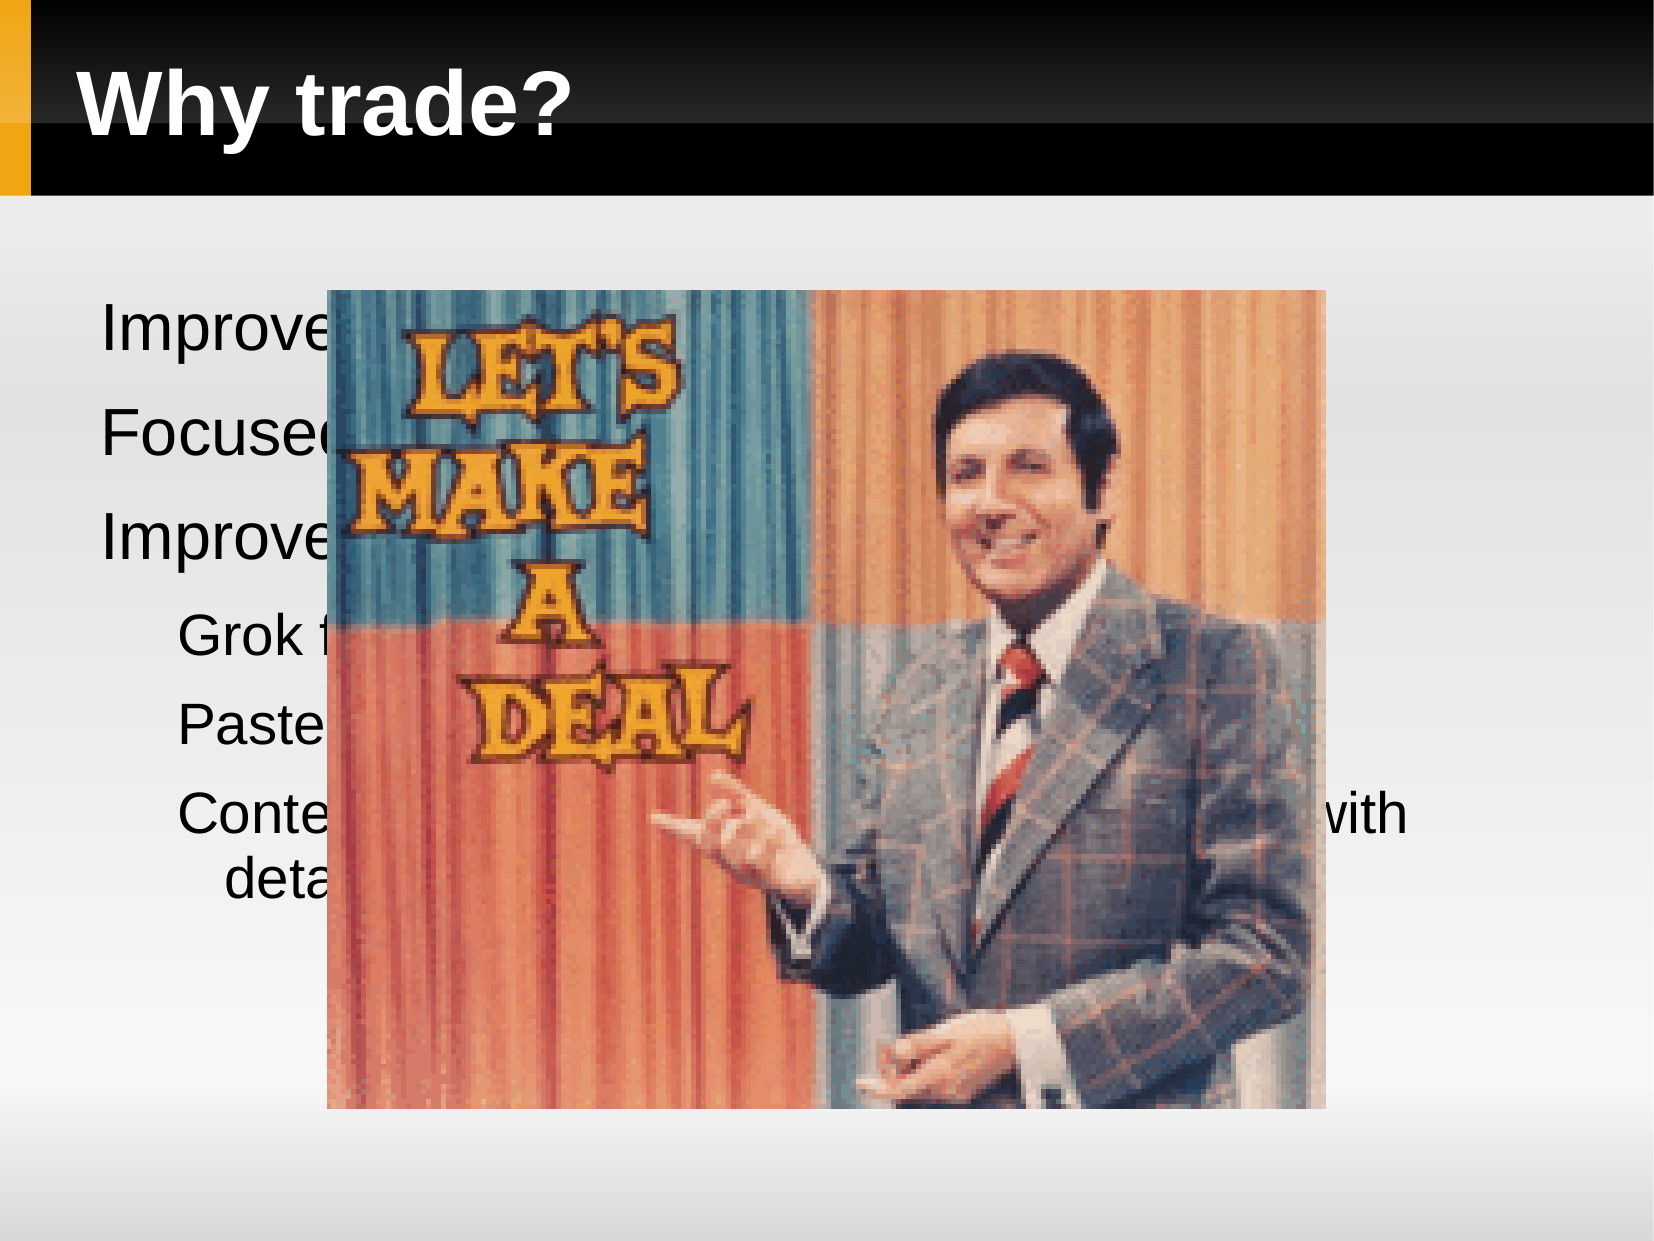

# Why trade?
Improved branding story
Focused audiences
Improved intake models for community
Grok for developers
Paste / WSGI as evangelism
Content managers / scripters not swamped with details